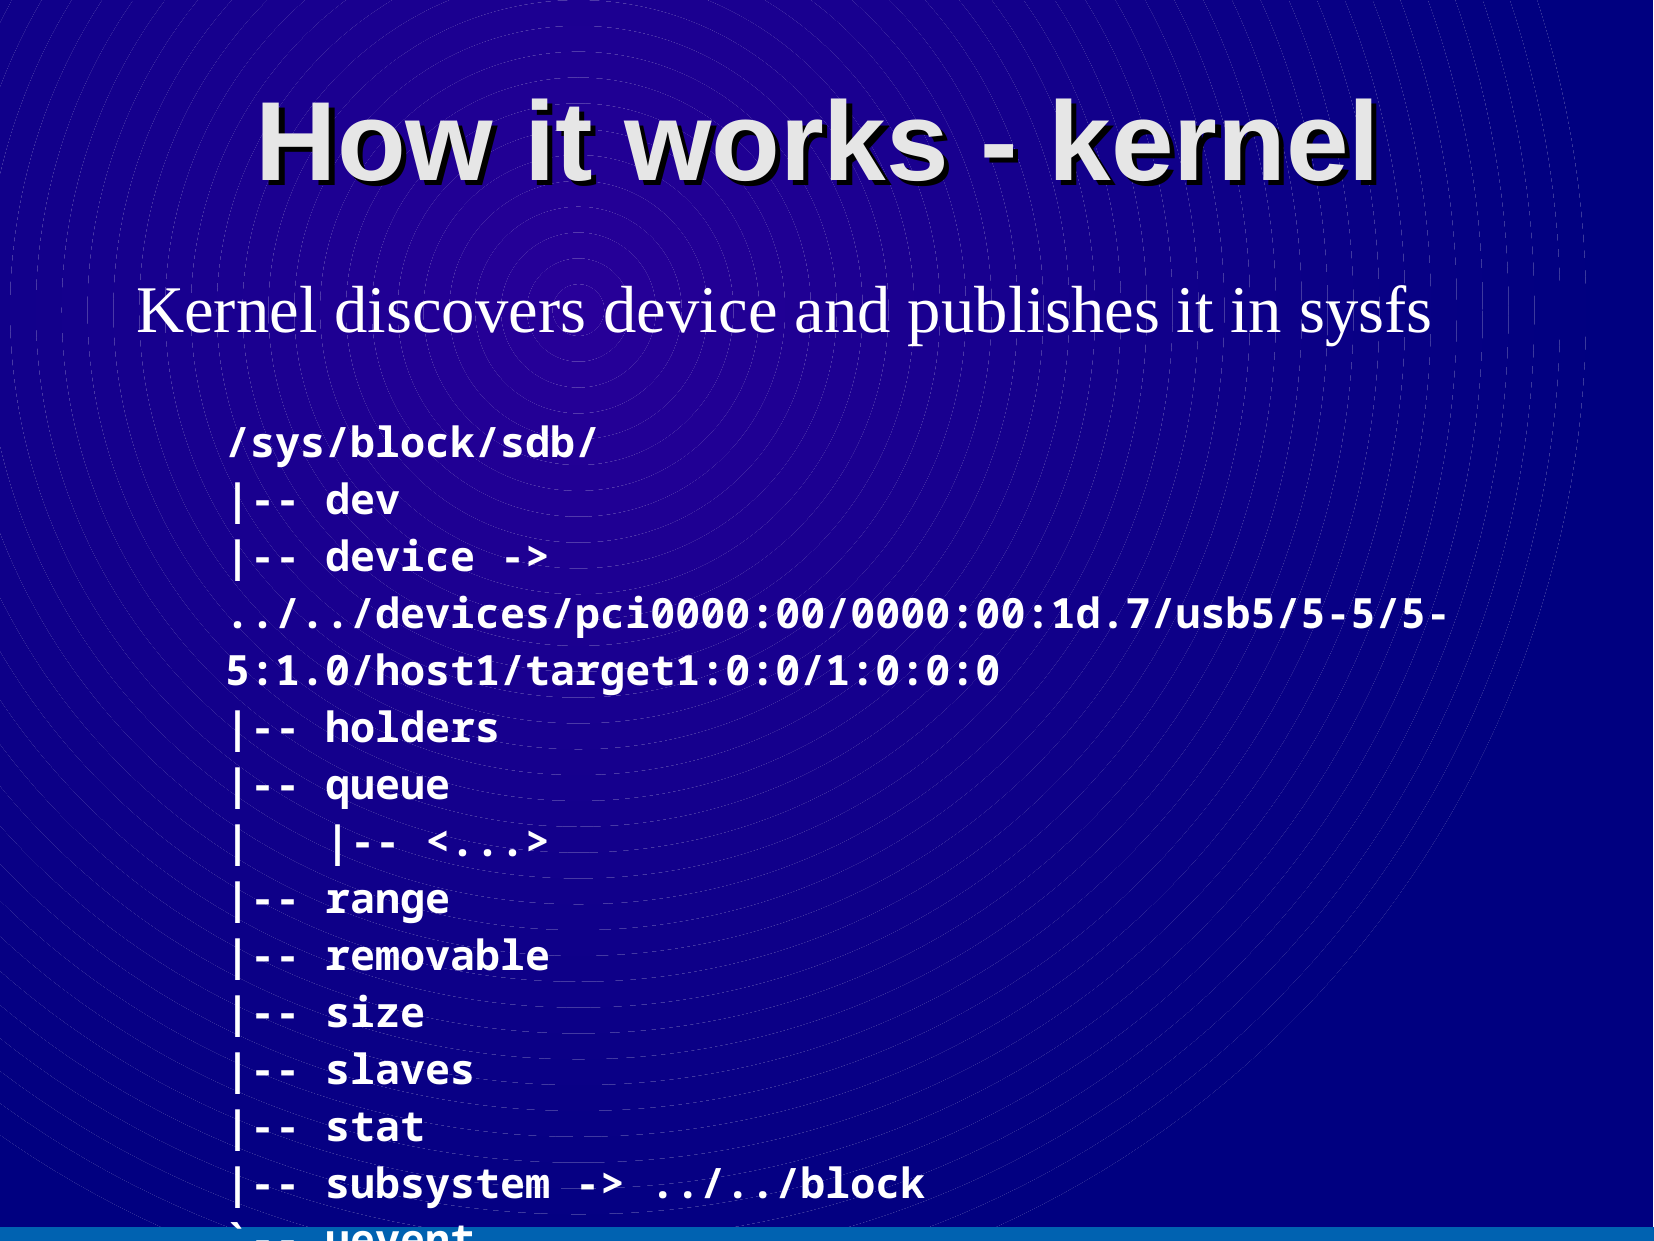

# How it works - kernel
Kernel discovers device and publishes it in sysfs
/sys/block/sdb/
|-- dev
|-- device -> ../../devices/pci0000:00/0000:00:1d.7/usb5/5-5/5-5:1.0/host1/target1:0:0/1:0:0:0
|-- holders
|-- queue
| |-- <...>
|-- range
|-- removable
|-- size
|-- slaves
|-- stat
|-- subsystem -> ../../block
`-- uevent